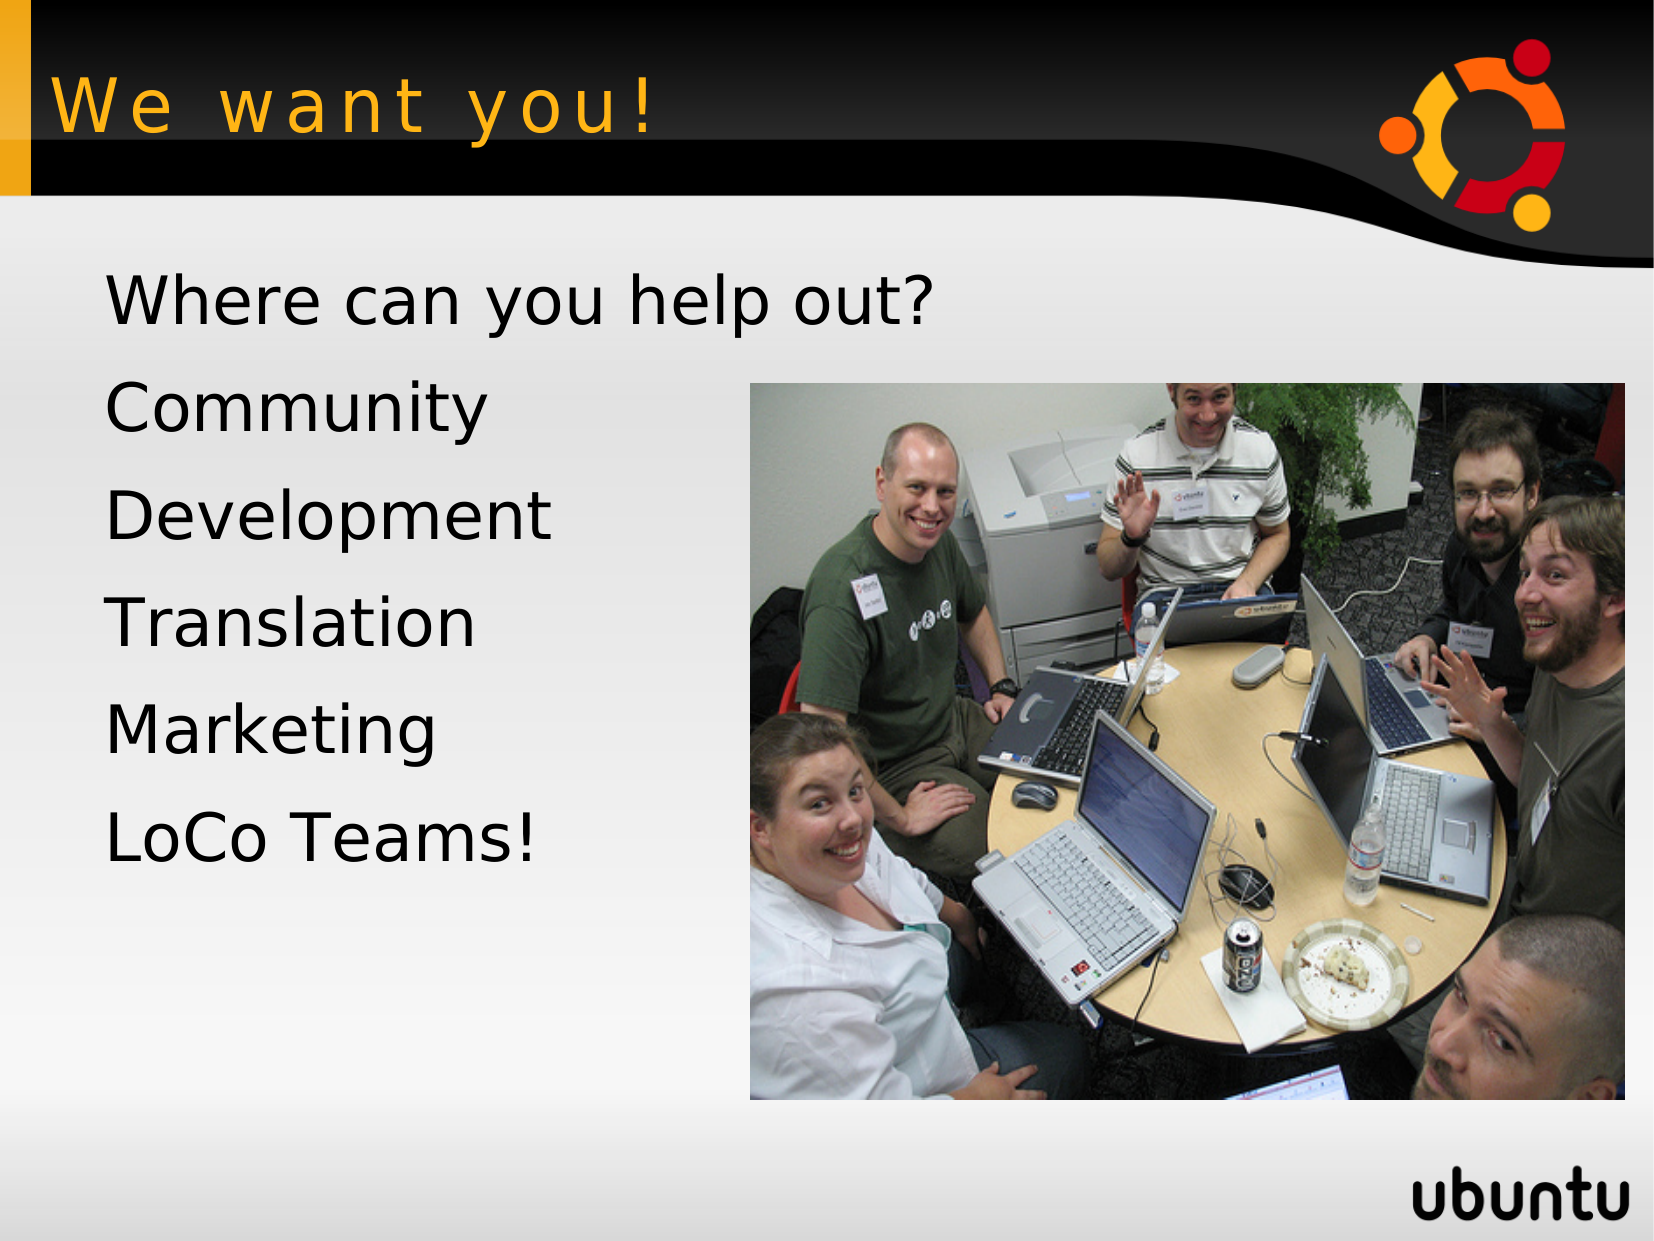

# We want you!
Where can you help out?
Community
Development
Translation
Marketing
LoCo Teams!